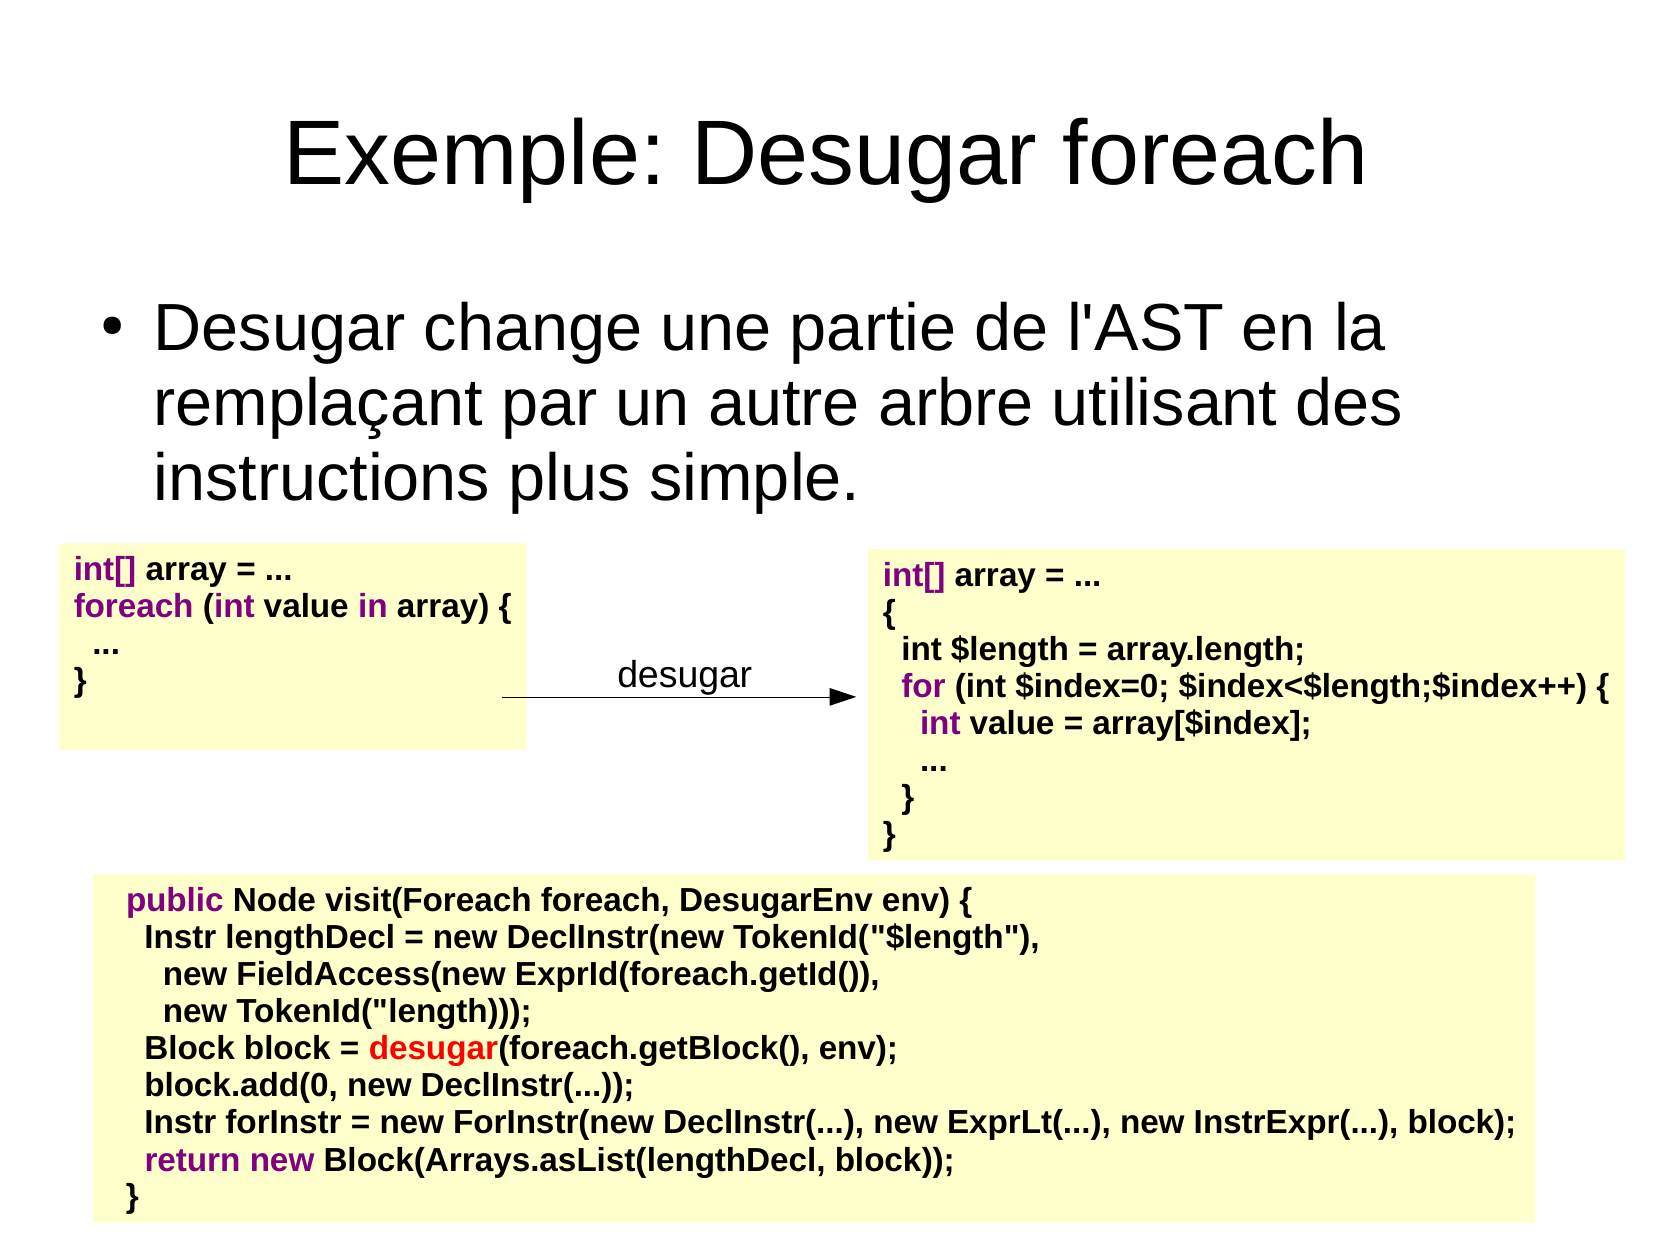

# Exemple: Desugar foreach
Desugar change une partie de l'AST en la remplaçant par un autre arbre utilisant des instructions plus simple.
int[] array = ...
foreach (int value in array) {
 ...
}
int[] array = ...
{
 int $length = array.length;
 for (int $index=0; $index<$length;$index++) {
 int value = array[$index];
 ...
 }
}
desugar
 public Node visit(Foreach foreach, DesugarEnv env) {
 Instr lengthDecl = new DeclInstr(new TokenId("$length"),
 new FieldAccess(new ExprId(foreach.getId()),
 new TokenId("length)));
 Block block = desugar(foreach.getBlock(), env);
 block.add(0, new DeclInstr(...));
 Instr forInstr = new ForInstr(new DeclInstr(...), new ExprLt(...), new InstrExpr(...), block);
 return new Block(Arrays.asList(lengthDecl, block));
 }